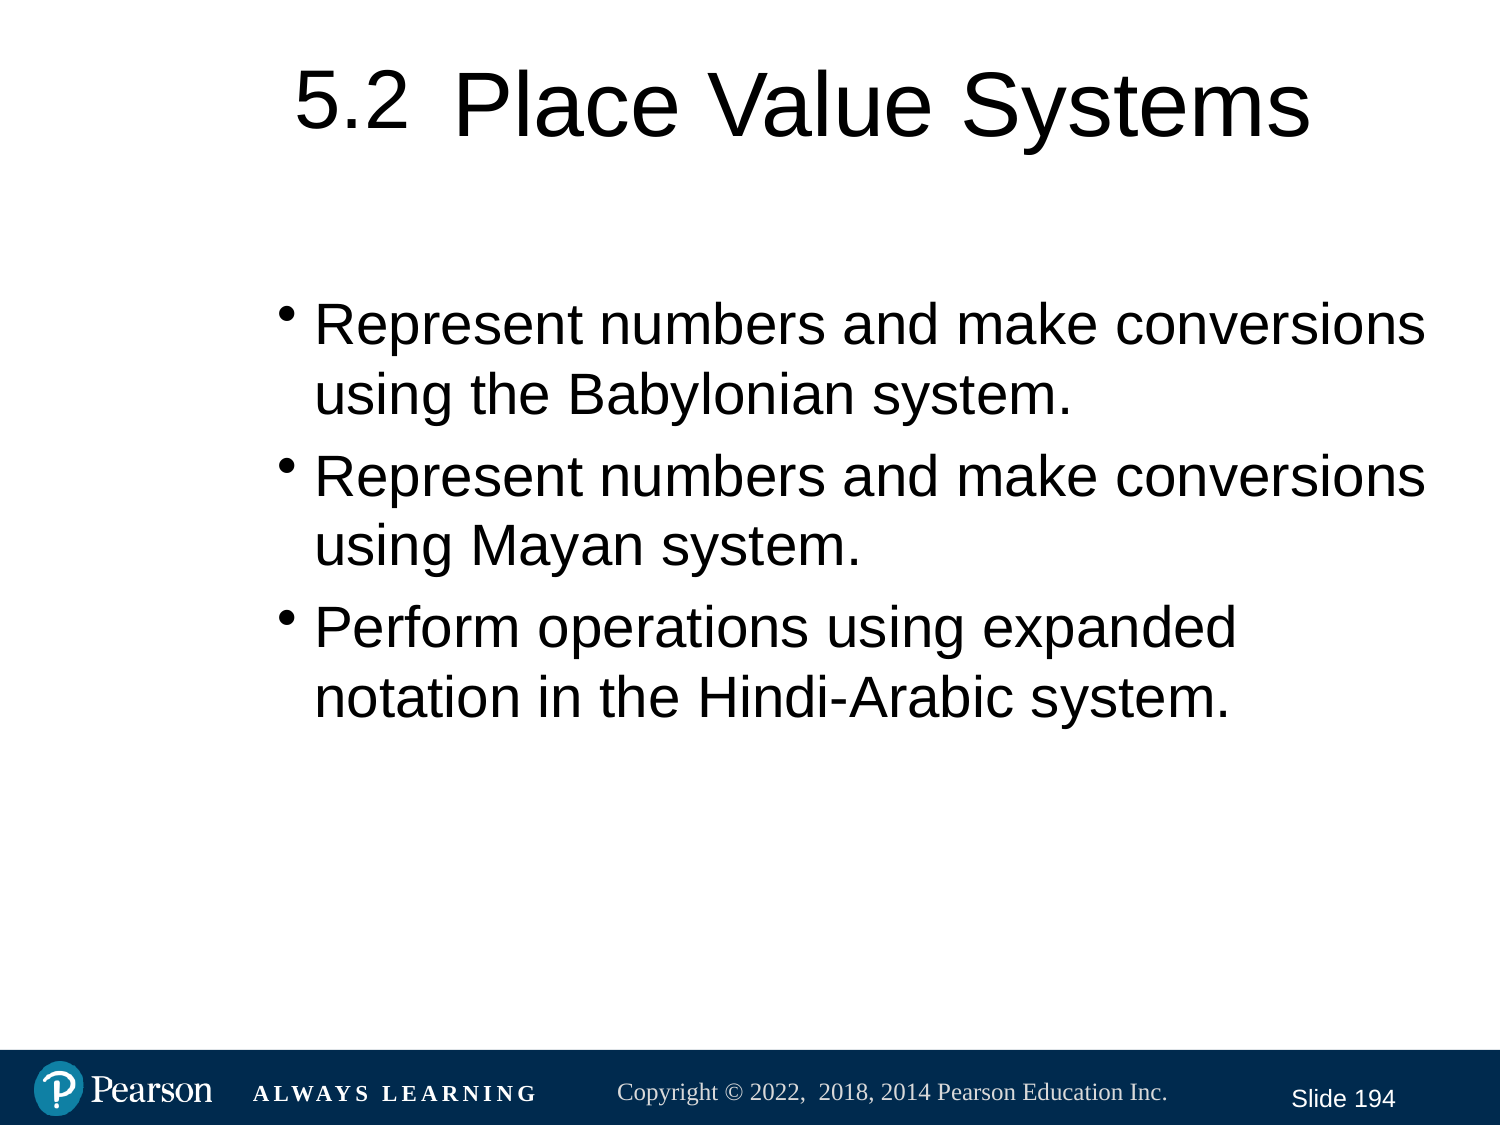

5.2
# Place Value Systems
Represent numbers and make conversions using the Babylonian system.
Represent numbers and make conversions using Mayan system.
Perform operations using expanded notation in the Hindi-Arabic system.